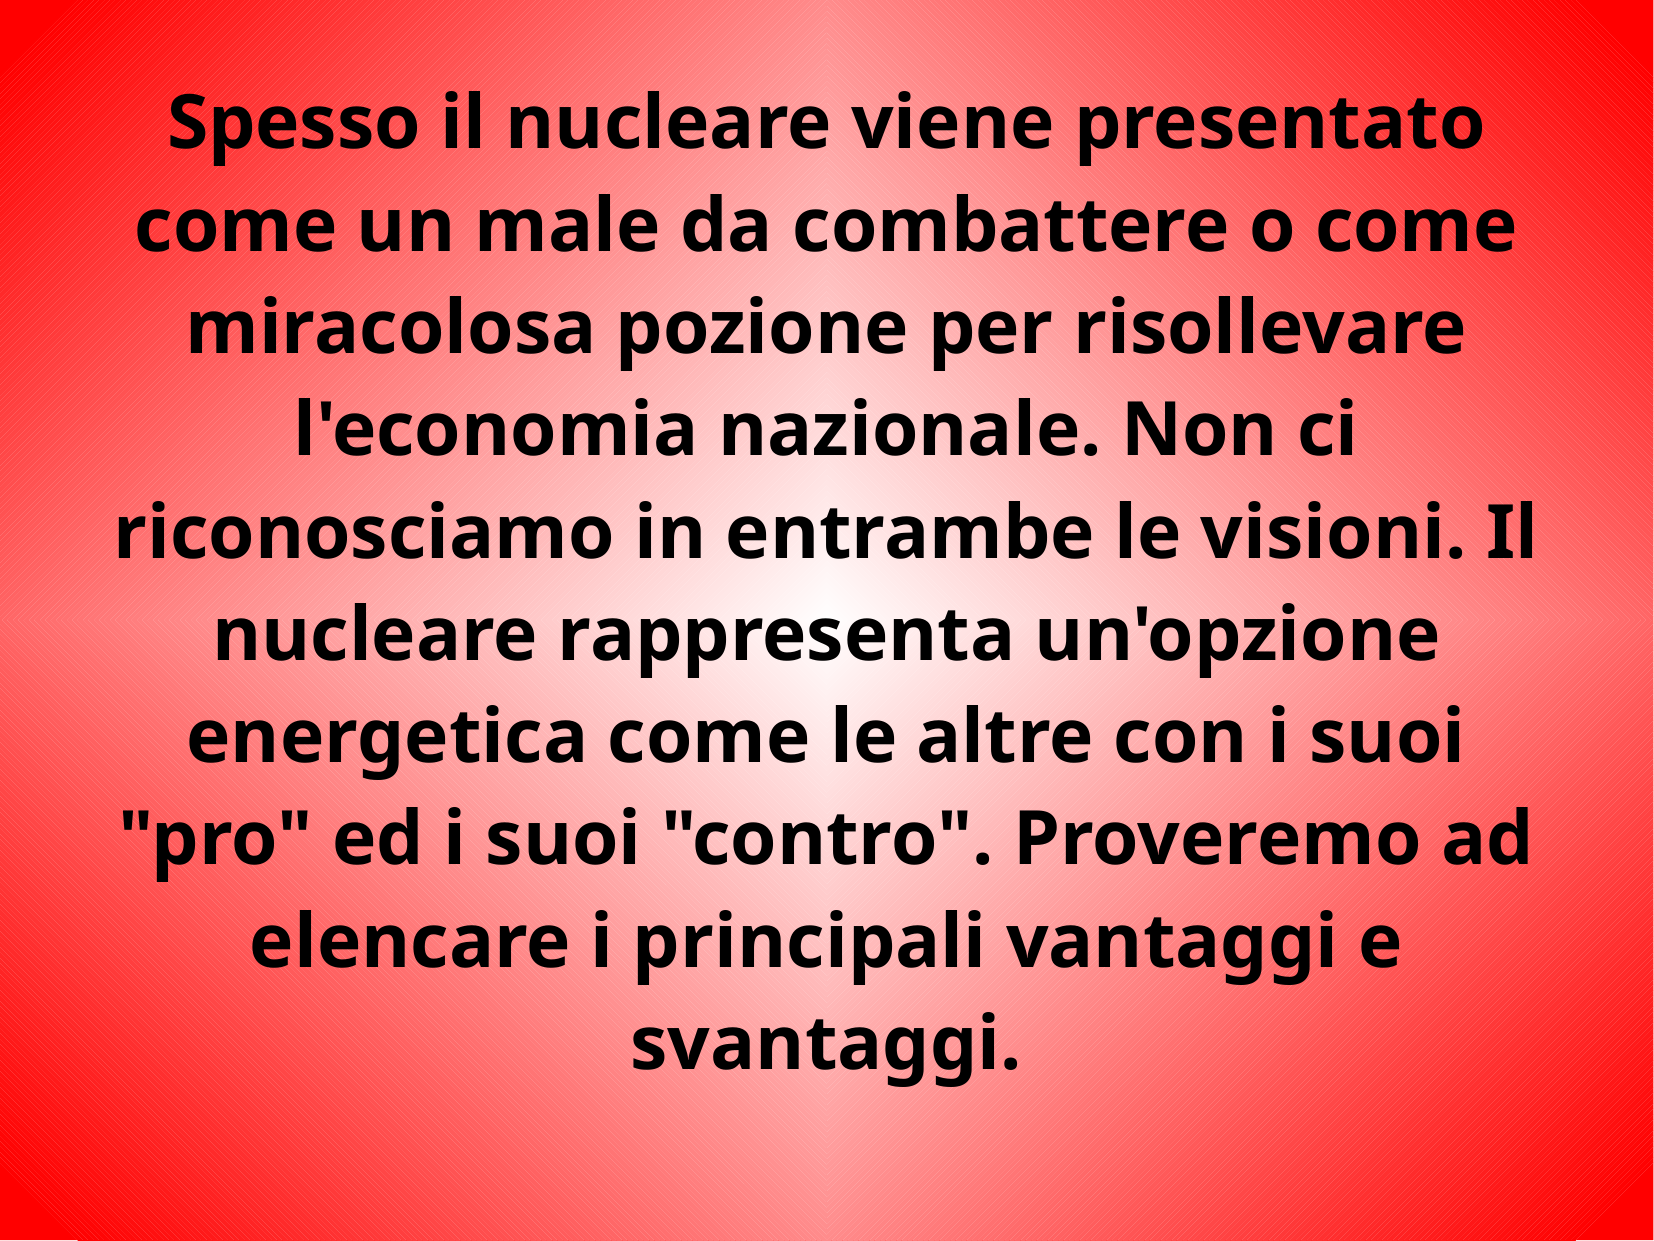

# Spesso il nucleare viene presentato come un male da combattere o come miracolosa pozione per risollevare l'economia nazionale. Non ci riconosciamo in entrambe le visioni. Il nucleare rappresenta un'opzione energetica come le altre con i suoi "pro" ed i suoi "contro". Proveremo ad elencare i principali vantaggi e svantaggi.